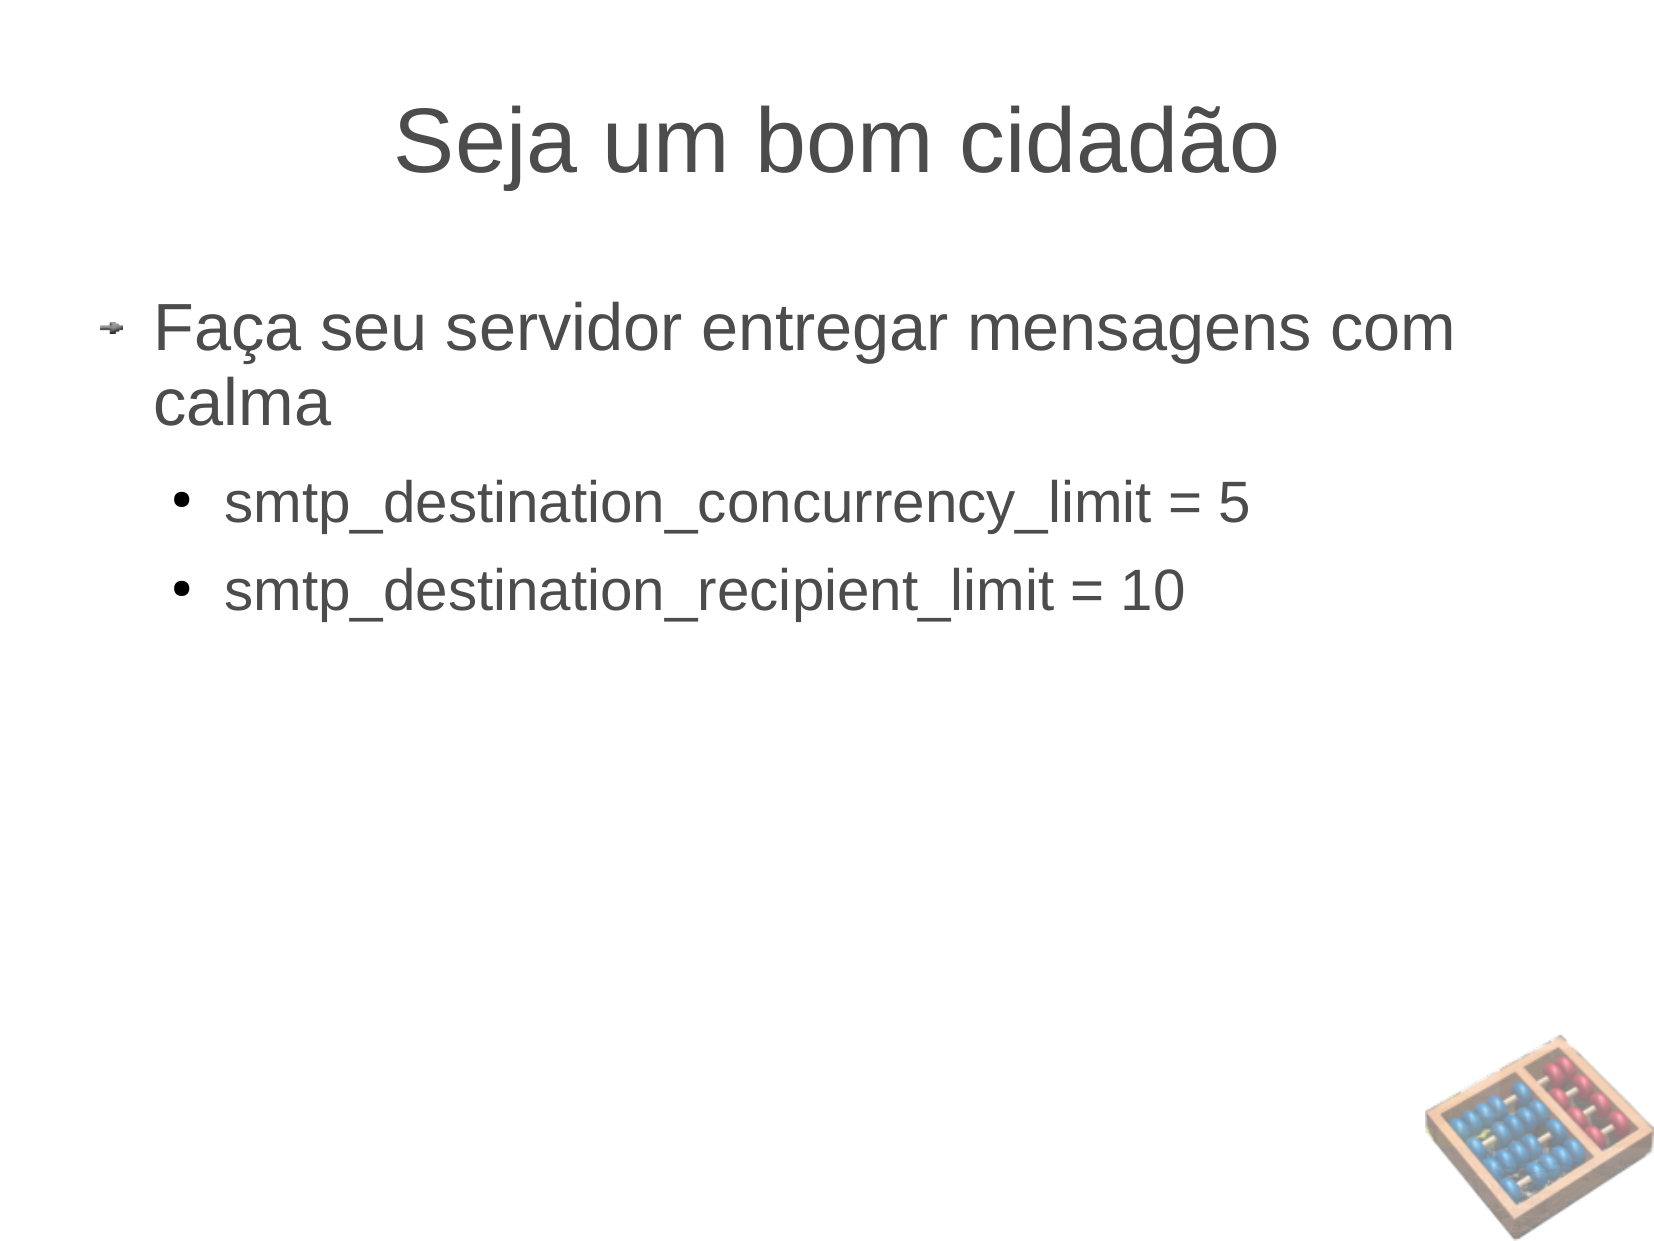

# Seja um bom cidadão
Faça seu servidor entregar mensagens com calma
smtp_destination_concurrency_limit = 5
smtp_destination_recipient_limit = 10